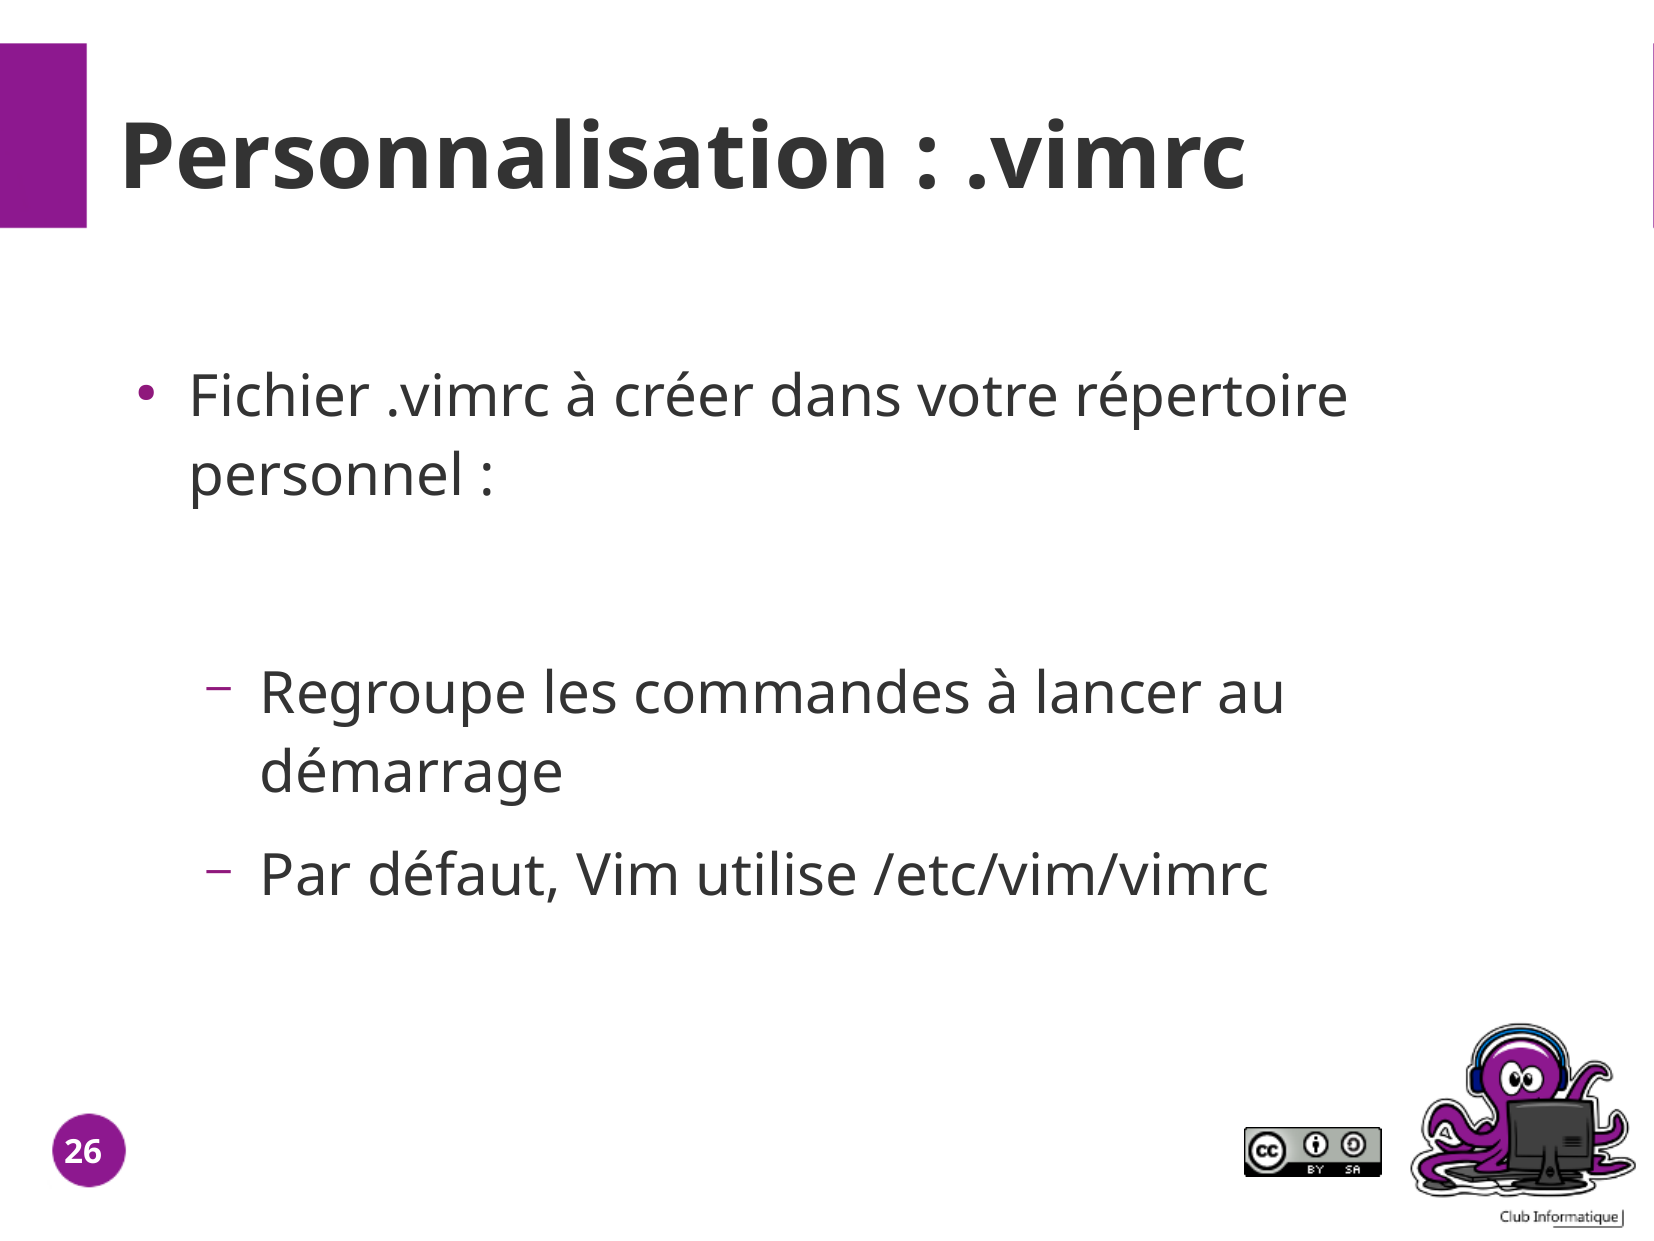

# Personnalisation : .vimrc
Fichier .vimrc à créer dans votre répertoire personnel :
Regroupe les commandes à lancer au démarrage
Par défaut, Vim utilise /etc/vim/vimrc
26